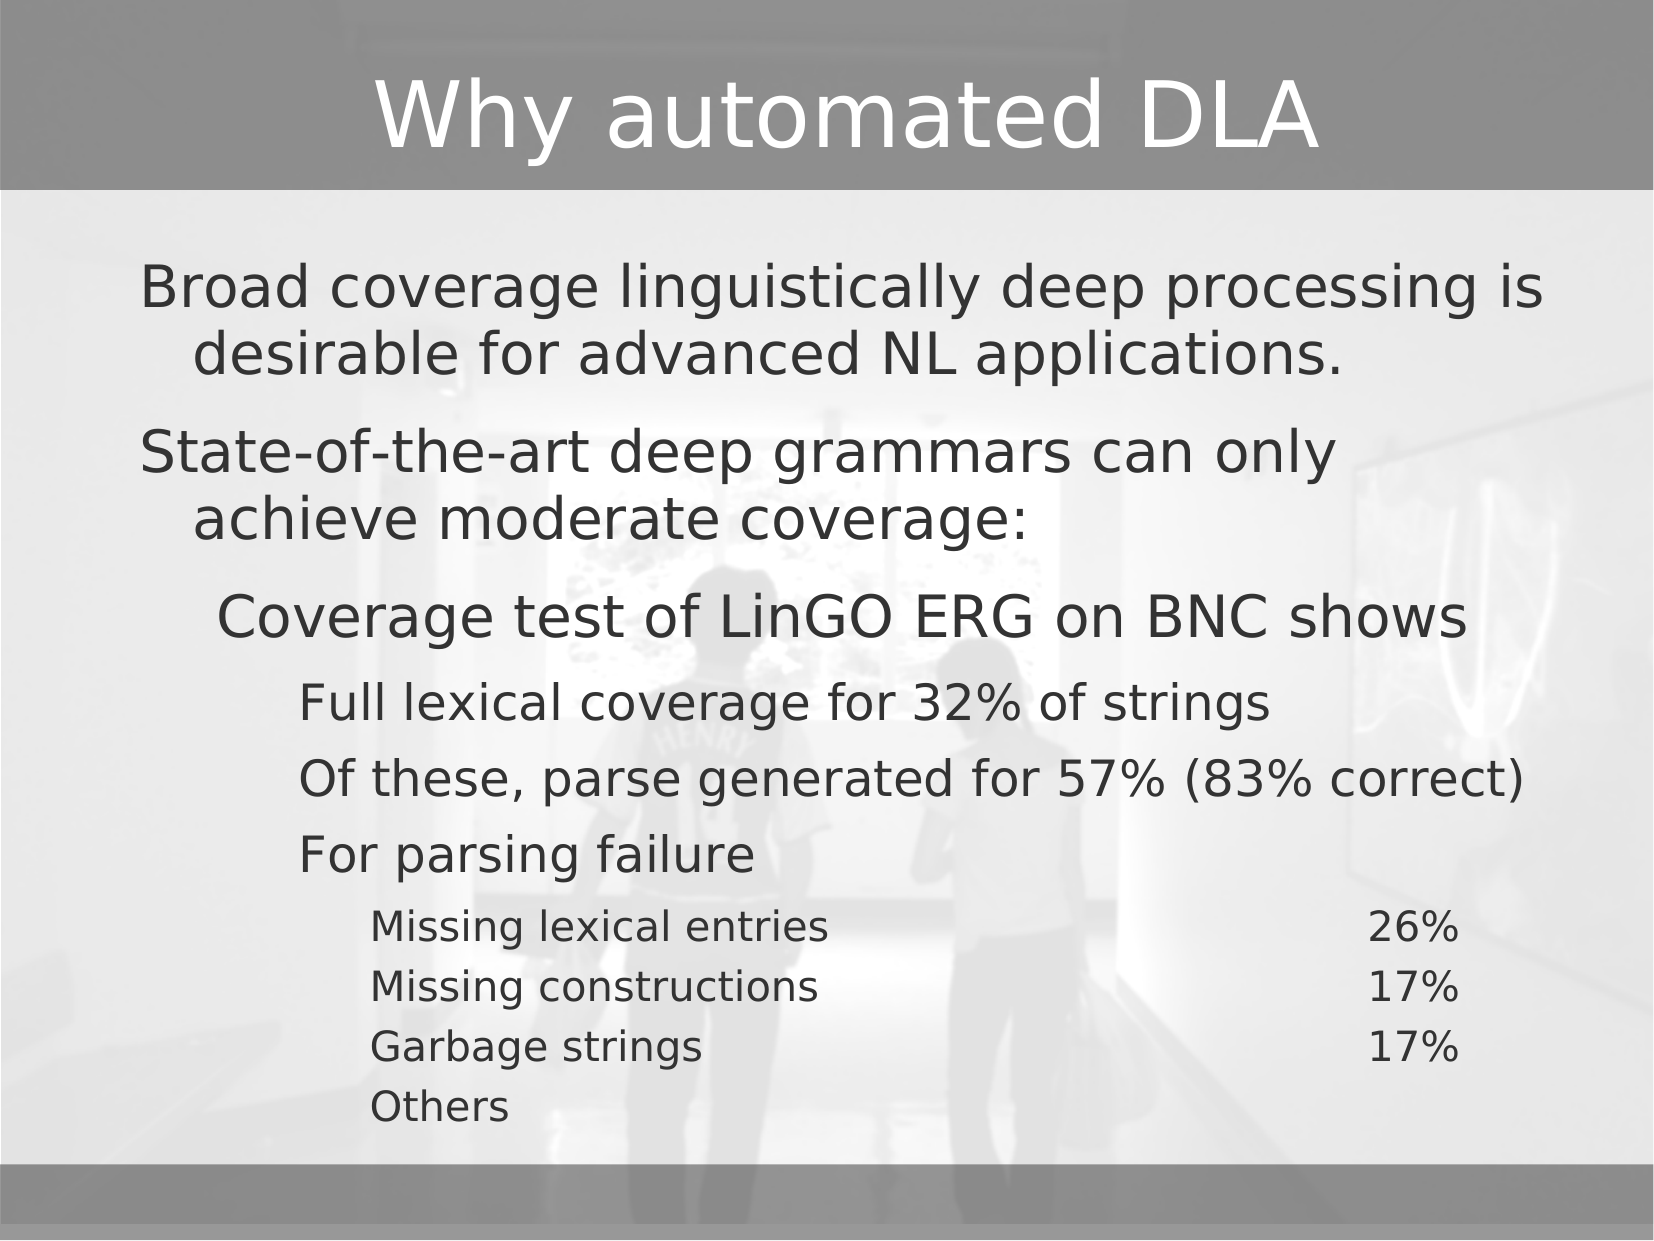

# Why automated DLA
Broad coverage linguistically deep processing is desirable for advanced NL applications.
State-of-the-art deep grammars can only achieve moderate coverage:
Coverage test of LinGO ERG on BNC shows
Full lexical coverage for 32% of strings
Of these, parse generated for 57% (83% correct)
For parsing failure
Missing lexical entries 	26%
Missing constructions 	17%
Garbage strings	17%
Others